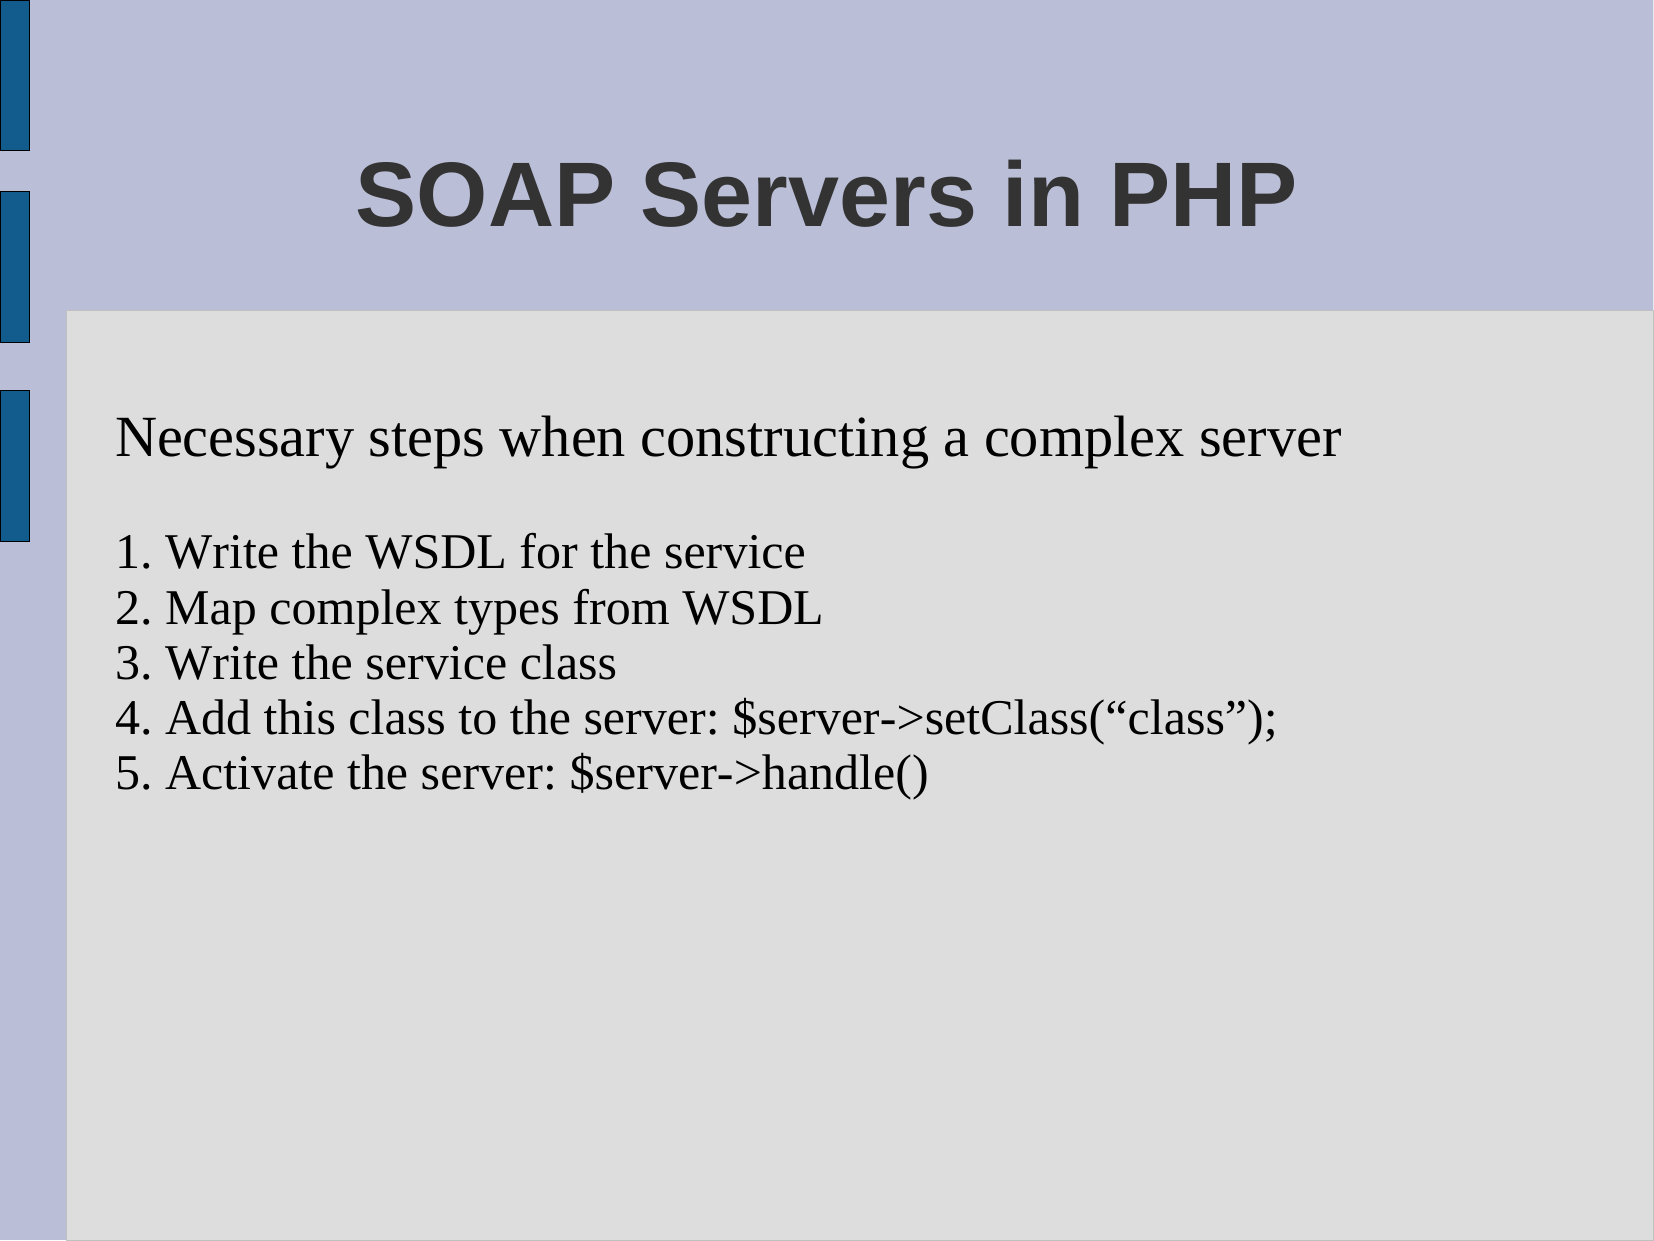

# SOAP Servers in PHP
Necessary steps when constructing a complex server
1. Write the WSDL for the service
2. Map complex types from WSDL
3. Write the service class
4. Add this class to the server: $server->setClass(“class”);
5. Activate the server: $server->handle()